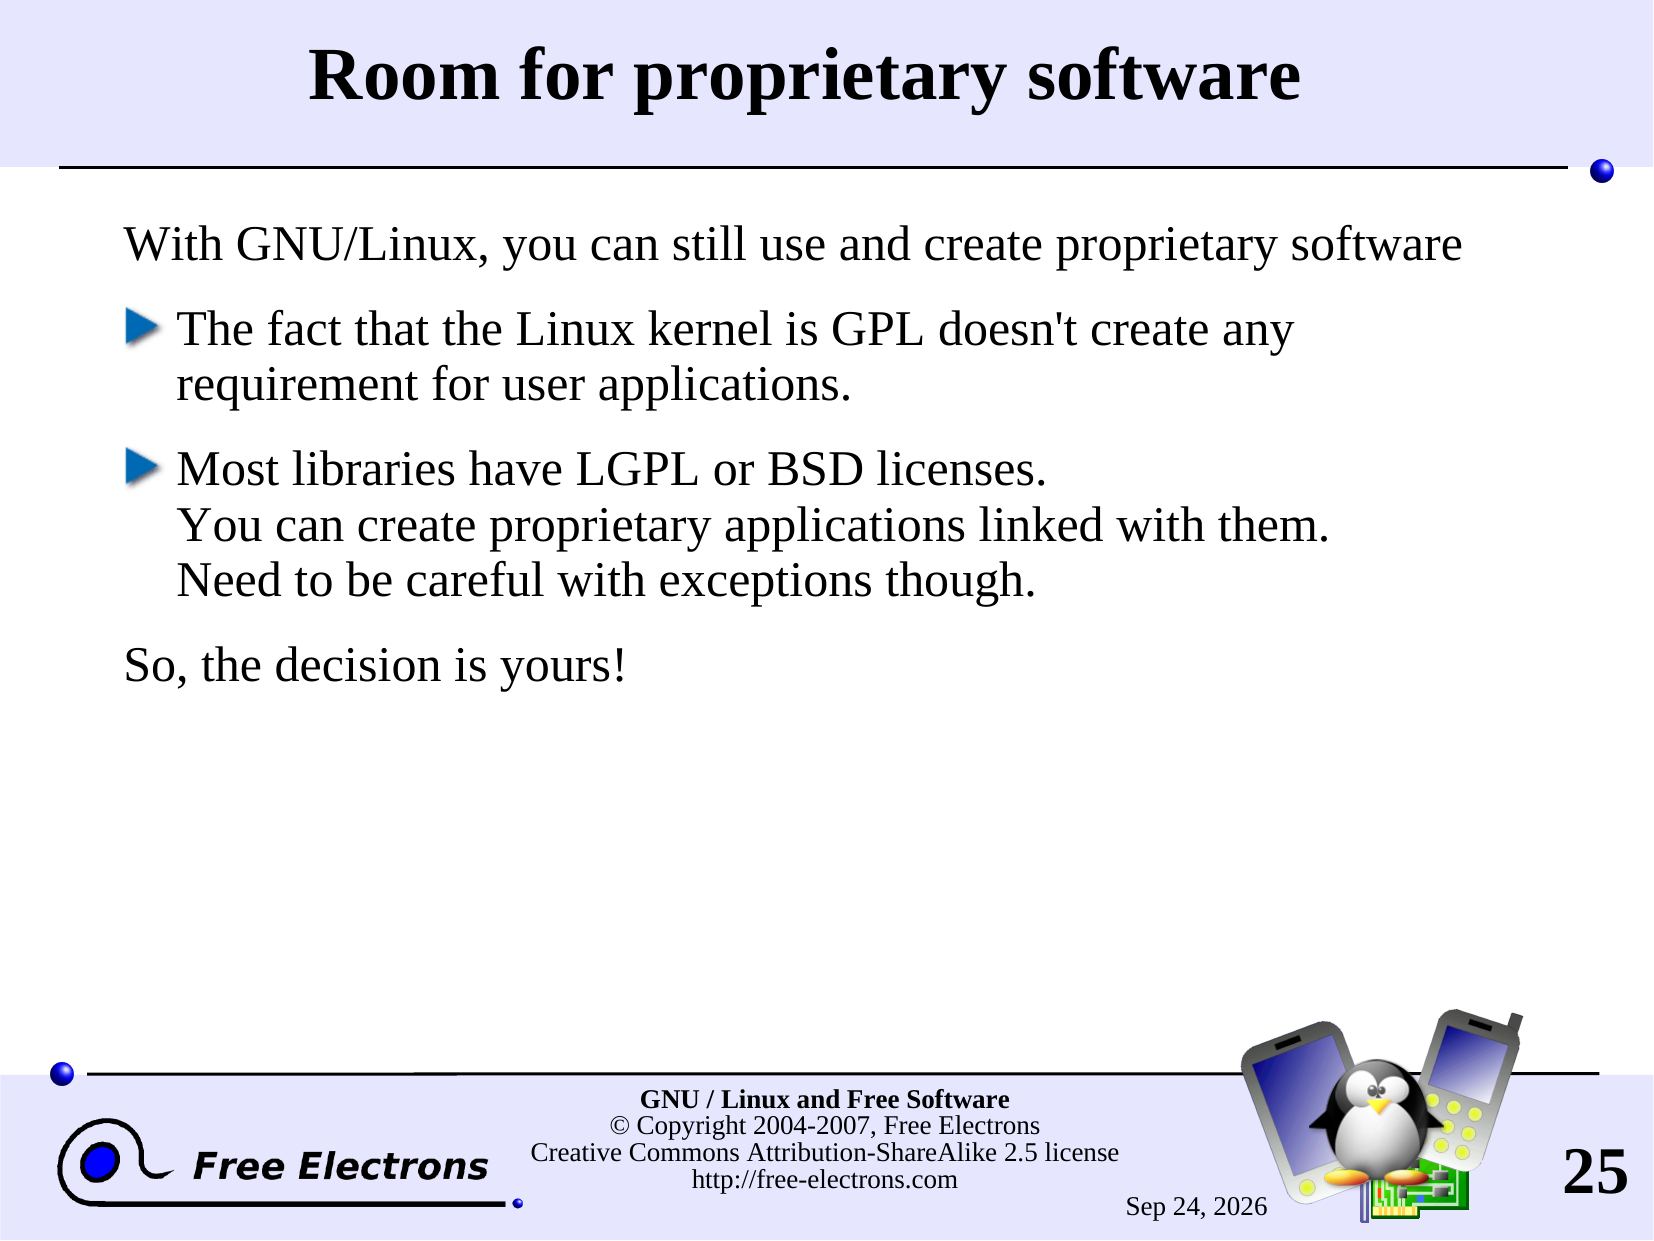

# Room for proprietary software
With GNU/Linux, you can still use and create proprietary software
The fact that the Linux kernel is GPL doesn't create any requirement for user applications.
Most libraries have LGPL or BSD licenses.
You can create proprietary applications linked with them.
Need to be careful with exceptions though.
So, the decision is yours!